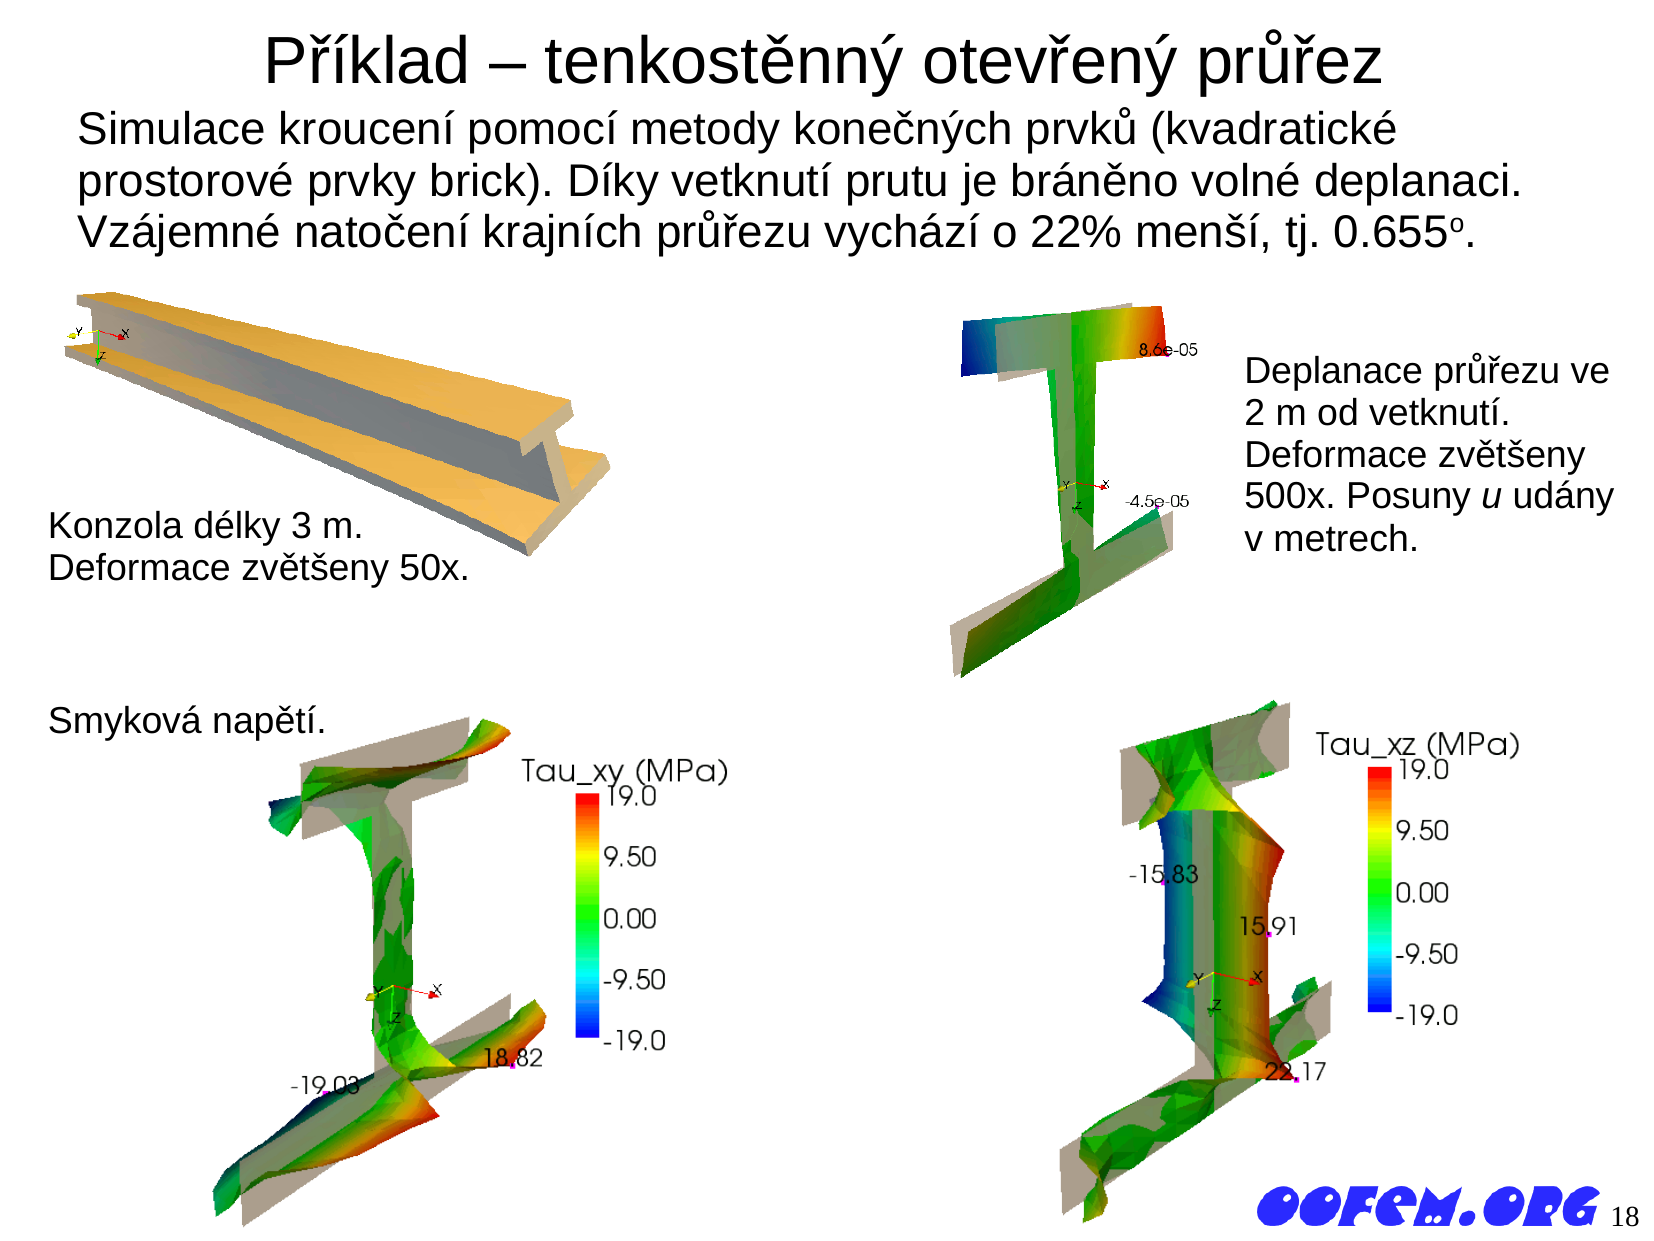

# Příklad – tenkostěnný otevřený průřez
Simulace kroucení pomocí metody konečných prvků (kvadratické prostorové prvky brick). Díky vetknutí prutu je bráněno volné deplanaci. Vzájemné natočení krajních průřezu vychází o 22% menší, tj. 0.655o.
Deplanace průřezu ve 2 m od vetknutí. Deformace zvětšeny 500x. Posuny u udány v metrech.
Konzola délky 3 m. Deformace zvětšeny 50x.
Smyková napětí.
18